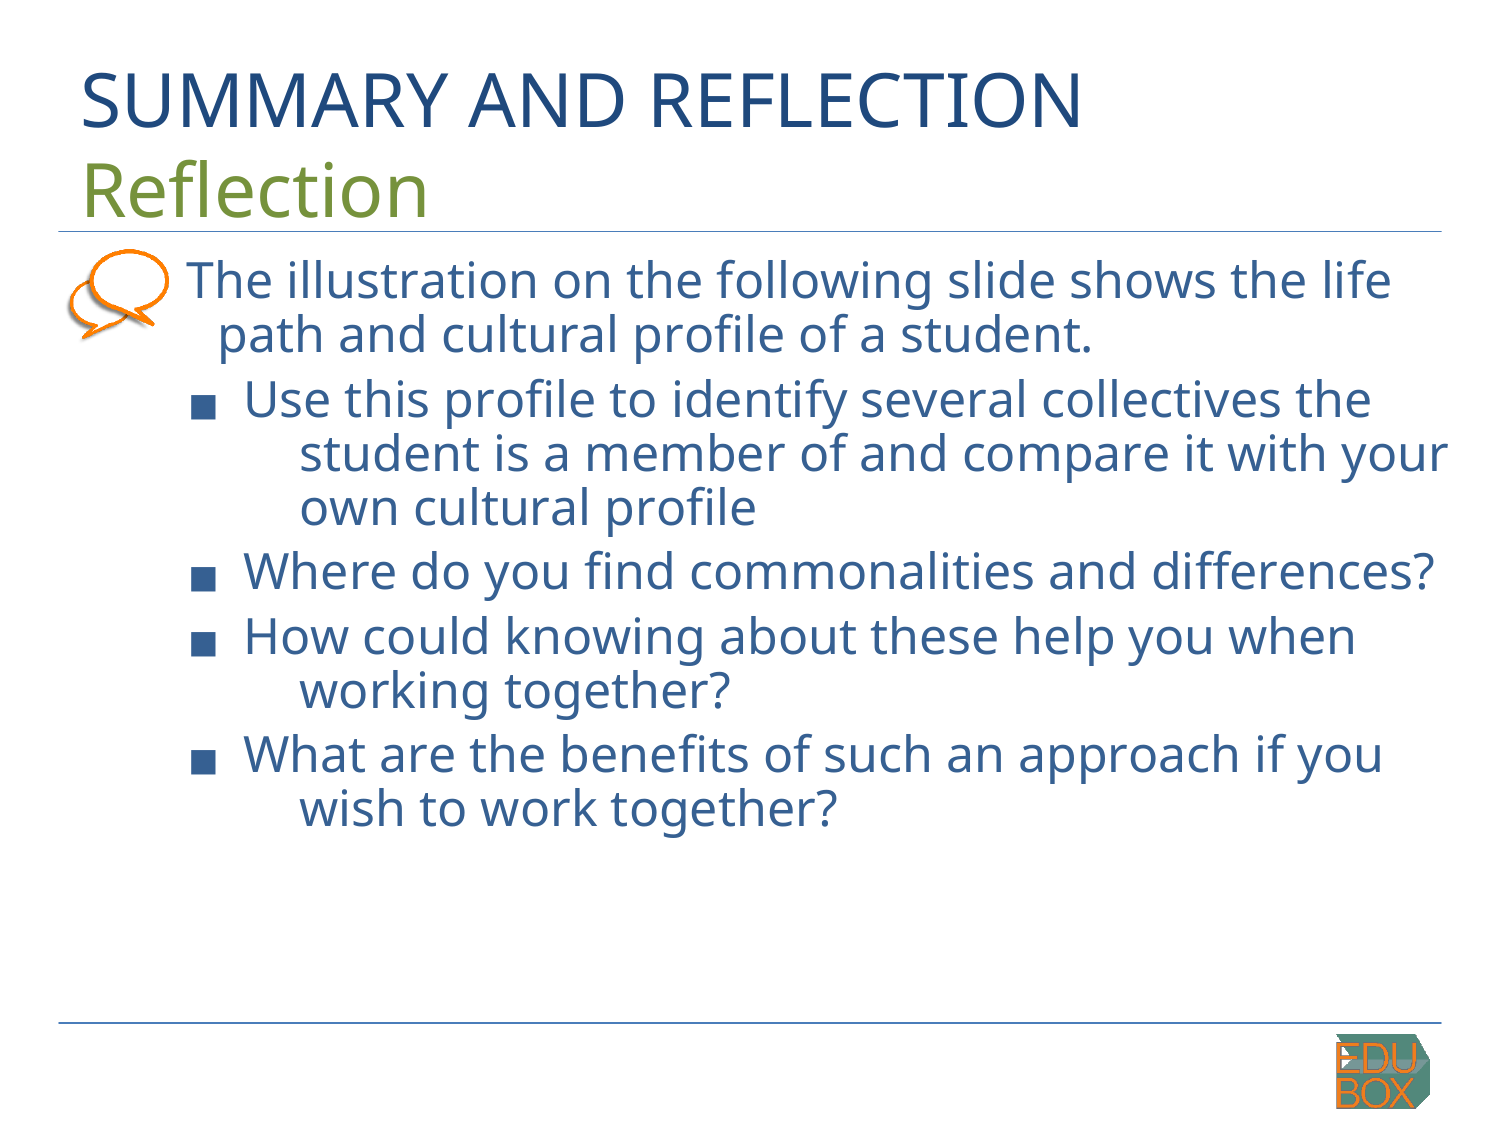

# SUMMARY AND REFLECTION
Reflection
The illustration on the following slide shows the life path and cultural profile of a student.
Use this profile to identify several collectives the student is a member of and compare it with your own cultural profile
Where do you find commonalities and differences?
How could knowing about these help you when working together?
What are the benefits of such an approach if you wish to work together?